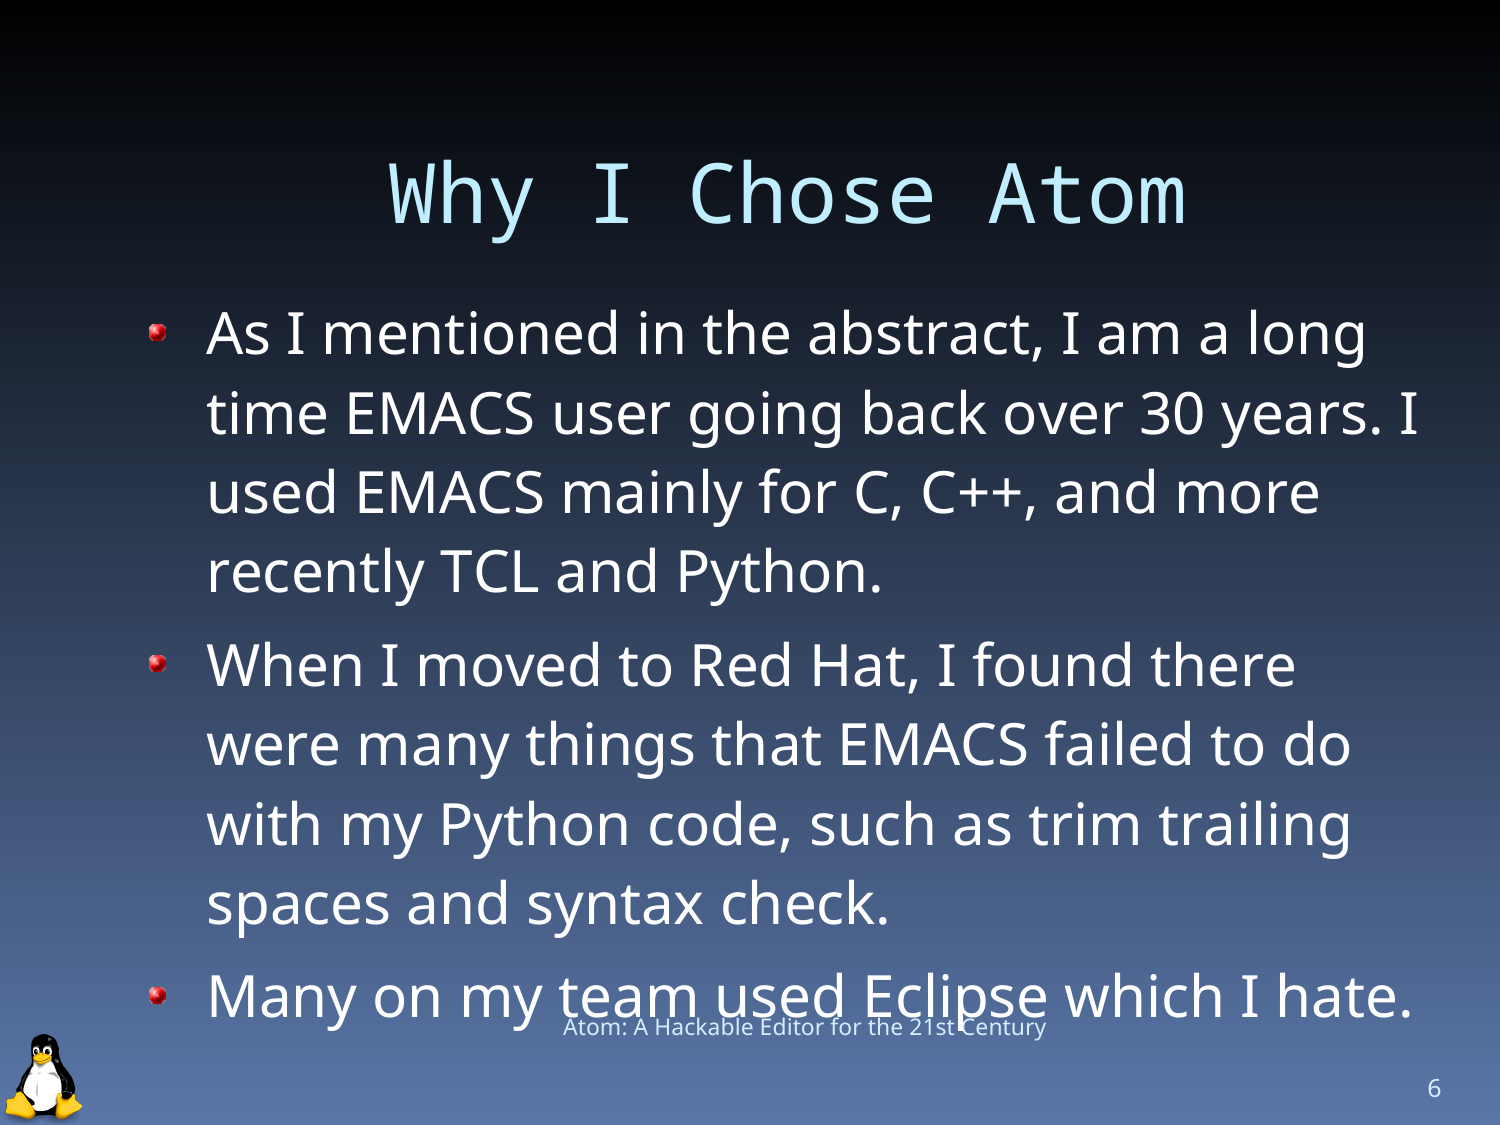

# Why I Chose Atom
As I mentioned in the abstract, I am a long time EMACS user going back over 30 years. I used EMACS mainly for C, C++, and more recently TCL and Python.
When I moved to Red Hat, I found there were many things that EMACS failed to do with my Python code, such as trim trailing spaces and syntax check.
Many on my team used Eclipse which I hate.
Atom: A Hackable Editor for the 21st Century
6